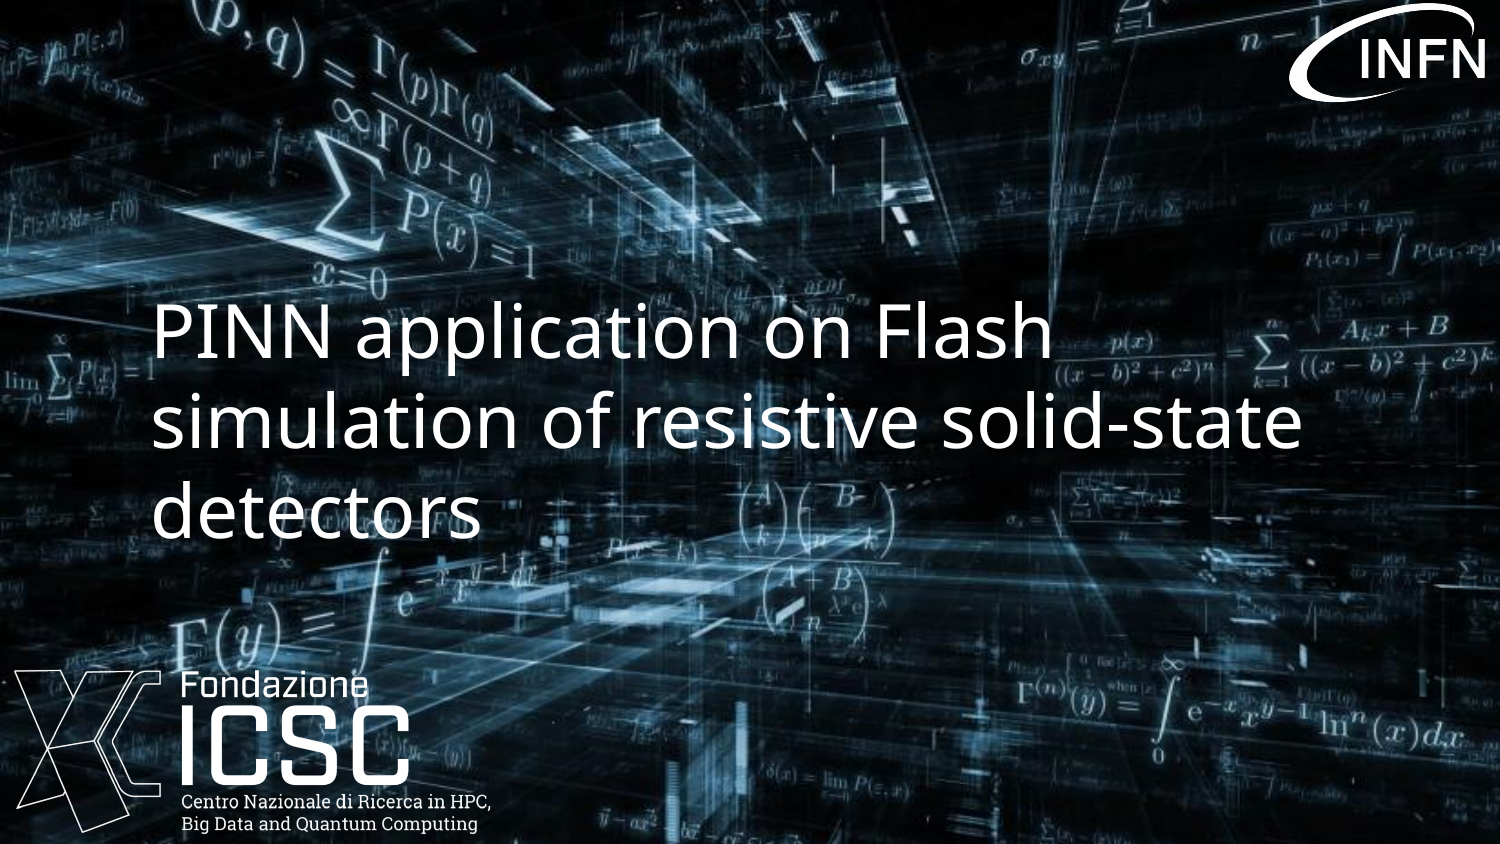

# PINN application on Flash simulation of resistive solid-state detectors